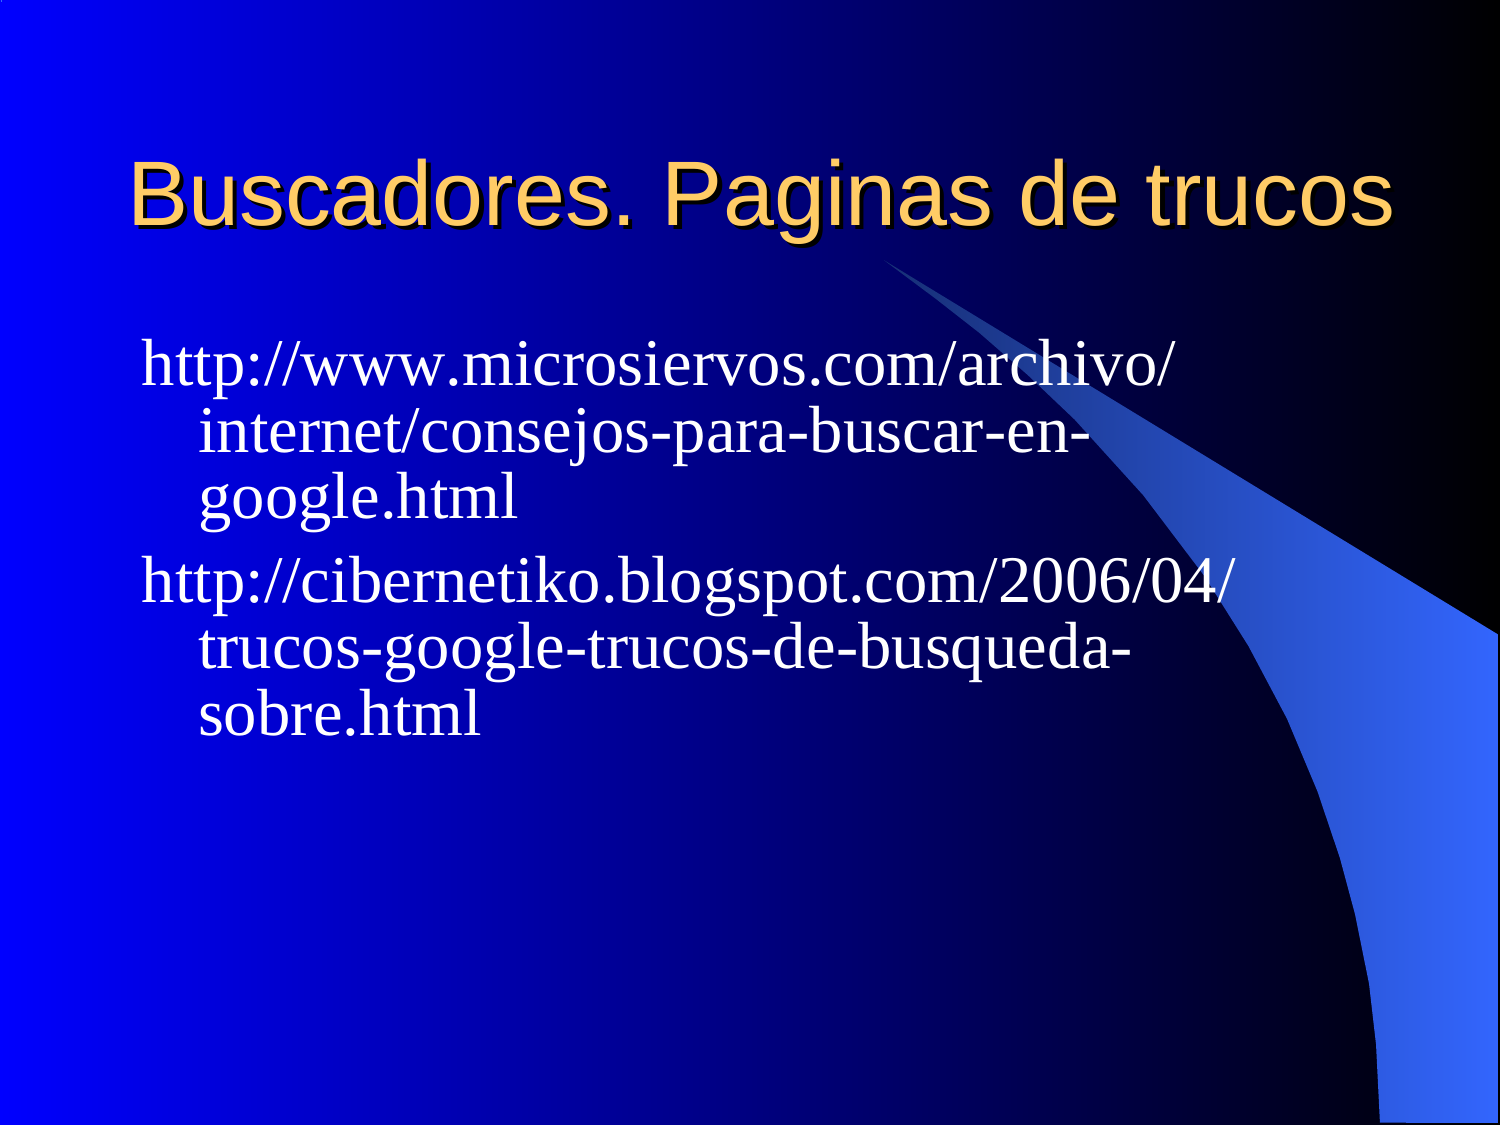

# Buscadores. Paginas de trucos
http://www.microsiervos.com/archivo/internet/consejos-para-buscar-en-google.html
http://cibernetiko.blogspot.com/2006/04/trucos-google-trucos-de-busqueda-sobre.html